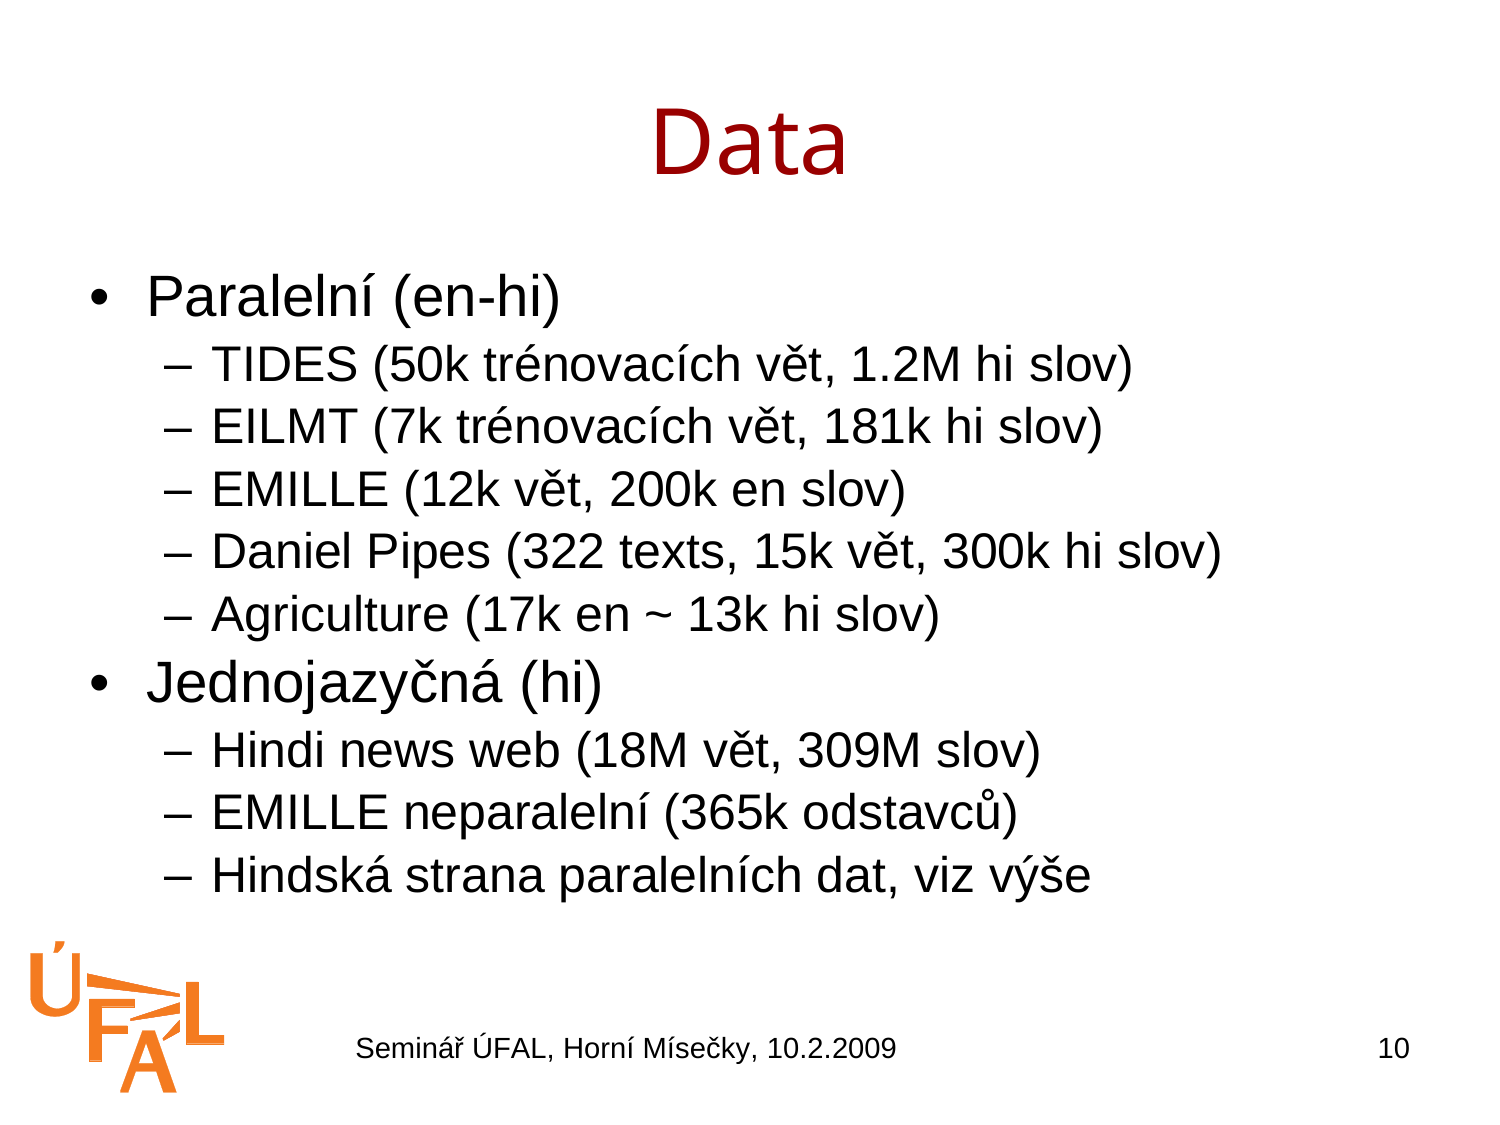

# Data
Paralelní (en-hi)
TIDES (50k trénovacích vět, 1.2M hi slov)
EILMT (7k trénovacích vět, 181k hi slov)
EMILLE (12k vět, 200k en slov)
Daniel Pipes (322 texts, 15k vět, 300k hi slov)
Agriculture (17k en ~ 13k hi slov)
Jednojazyčná (hi)
Hindi news web (18M vět, 309M slov)
EMILLE neparalelní (365k odstavců)
Hindská strana paralelních dat, viz výše
Seminář ÚFAL, Horní Mísečky, 10.2.2009
10